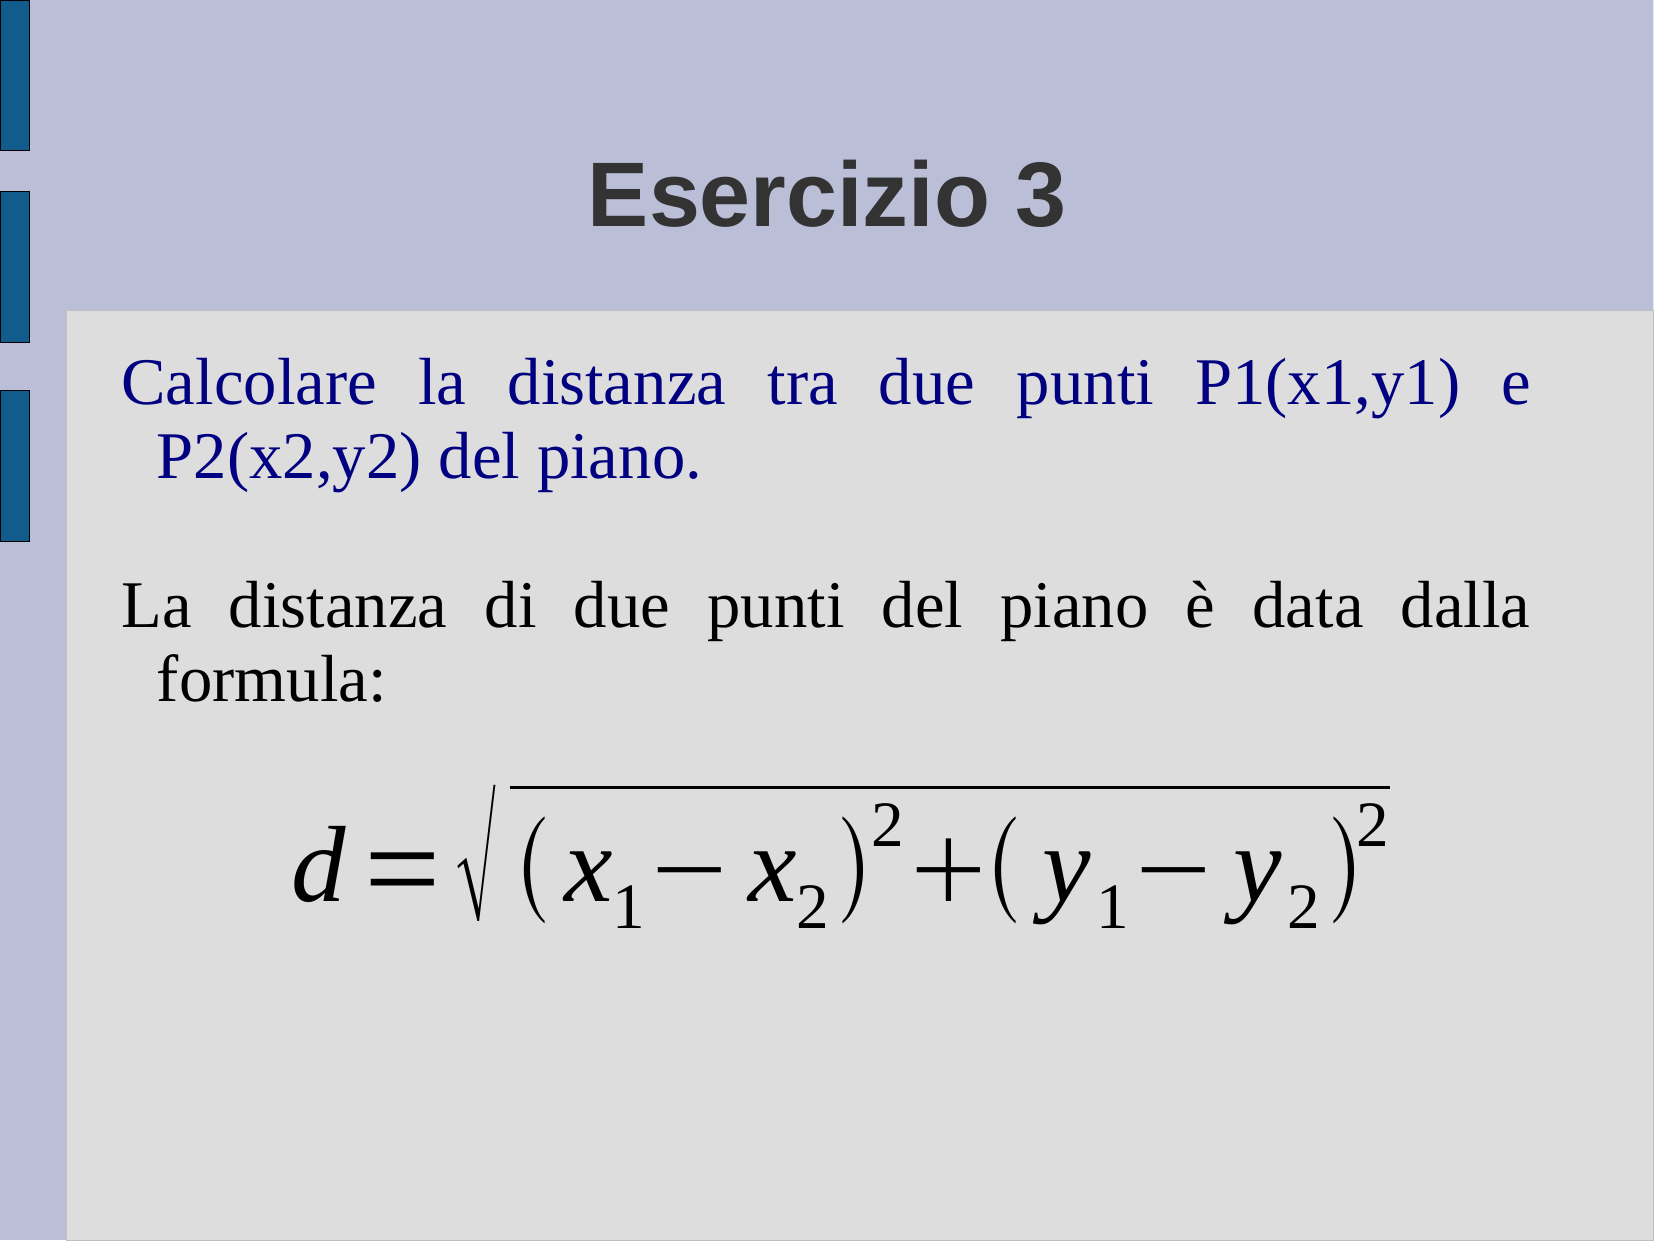

# Esercizio 3
Calcolare la distanza tra due punti P1(x1,y1) e P2(x2,y2) del piano.
La distanza di due punti del piano è data dalla formula: